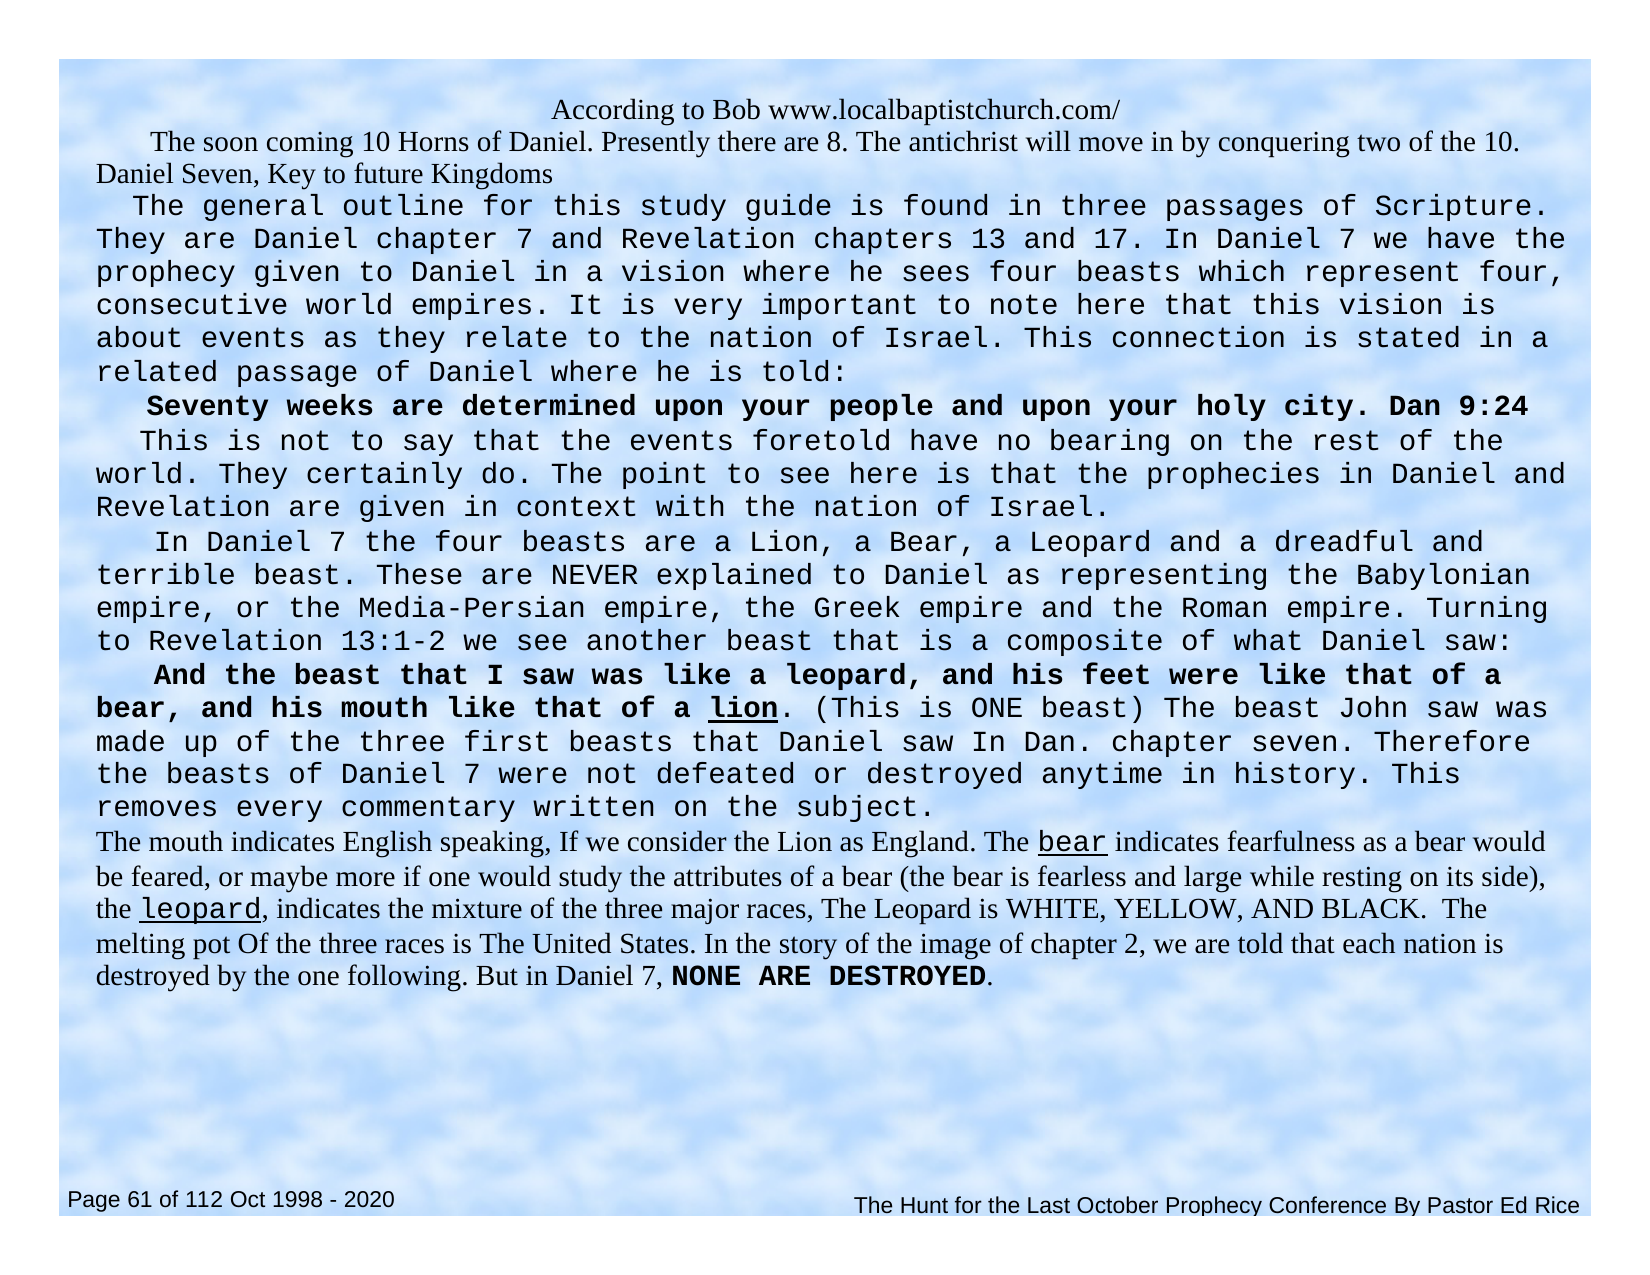

According to Bob www.localbaptistchurch.com/
The soon coming 10 Horns of Daniel. Presently there are 8. The antichrist will move in by conquering two of the 10.
Daniel Seven, Key to future Kingdoms
     The general outline for this study guide is found in three passages of Scripture. They are Daniel chapter 7 and Revelation chapters 13 and 17. In Daniel 7 we have the prophecy given to Daniel in a vision where he sees four beasts which represent four, consecutive world empires. It is very important to note here that this vision is about events as they relate to the nation of Israel. This connection is stated in a related passage of Daniel where he is told:
       Seventy weeks are determined upon your people and upon your holy city. Dan 9:24
      This is not to say that the events foretold have no bearing on the rest of the world. They certainly do. The point to see here is that the prophecies in Daniel and Revelation are given in context with the nation of Israel.
        In Daniel 7 the four beasts are a Lion, a Bear, a Leopard and a dreadful and terrible beast. These are NEVER explained to Daniel as representing the Babylonian empire, or the Media-Persian empire, the Greek empire and the Roman empire. Turning to Revelation 13:1-2 we see another beast that is a composite of what Daniel saw:
        And the beast that I saw was like a leopard, and his feet were like that of a bear, and his mouth like that of a lion. (This is ONE beast) The beast John saw was made up of the three first beasts that Daniel saw In Dan. chapter seven. Therefore the beasts of Daniel 7 were not defeated or destroyed anytime in history. This removes every commentary written on the subject.
The mouth indicates English speaking, If we consider the Lion as England. The bear indicates fearfulness as a bear would be feared, or maybe more if one would study the attributes of a bear (the bear is fearless and large while resting on its side), the leopard, indicates the mixture of the three major races, The Leopard is WHITE, YELLOW, AND BLACK.  The melting pot Of the three races is The United States. In the story of the image of chapter 2, we are told that each nation is destroyed by the one following. But in Daniel 7, NONE ARE DESTROYED.